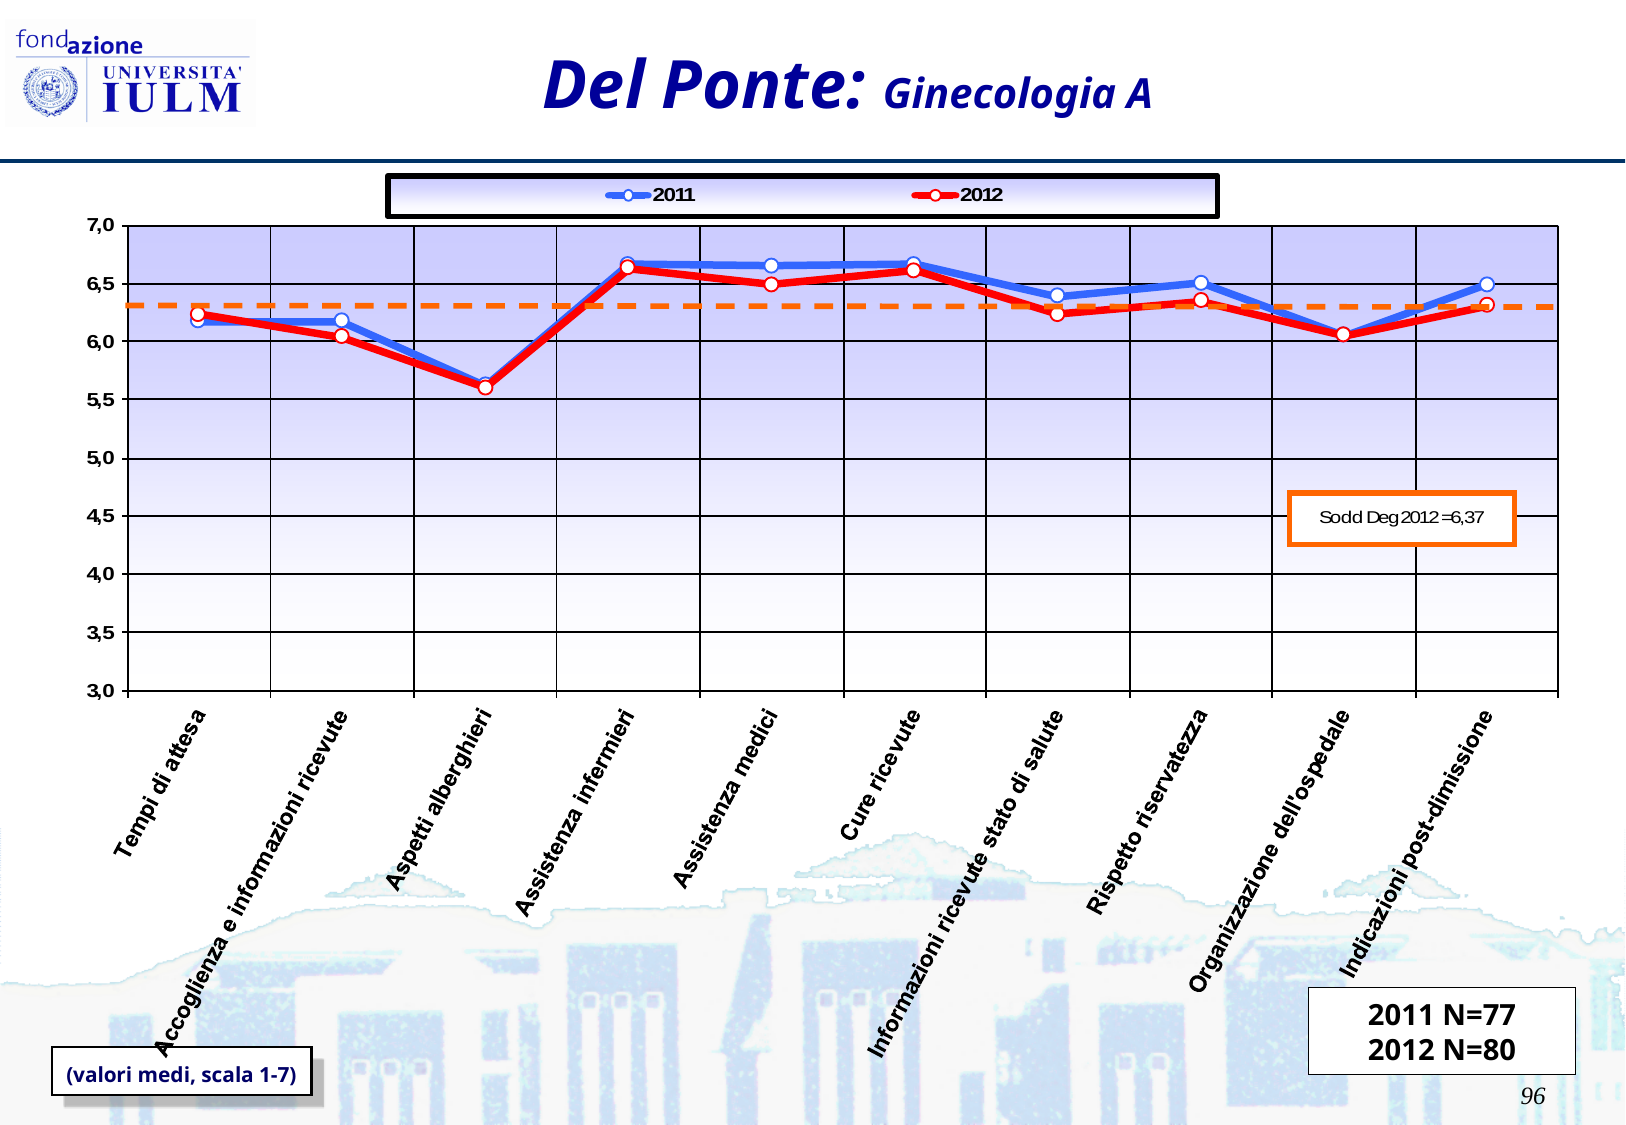

Del Ponte: Ginecologia A
2011 N=77
2012 N=80
(valori medi, scala 1-7)